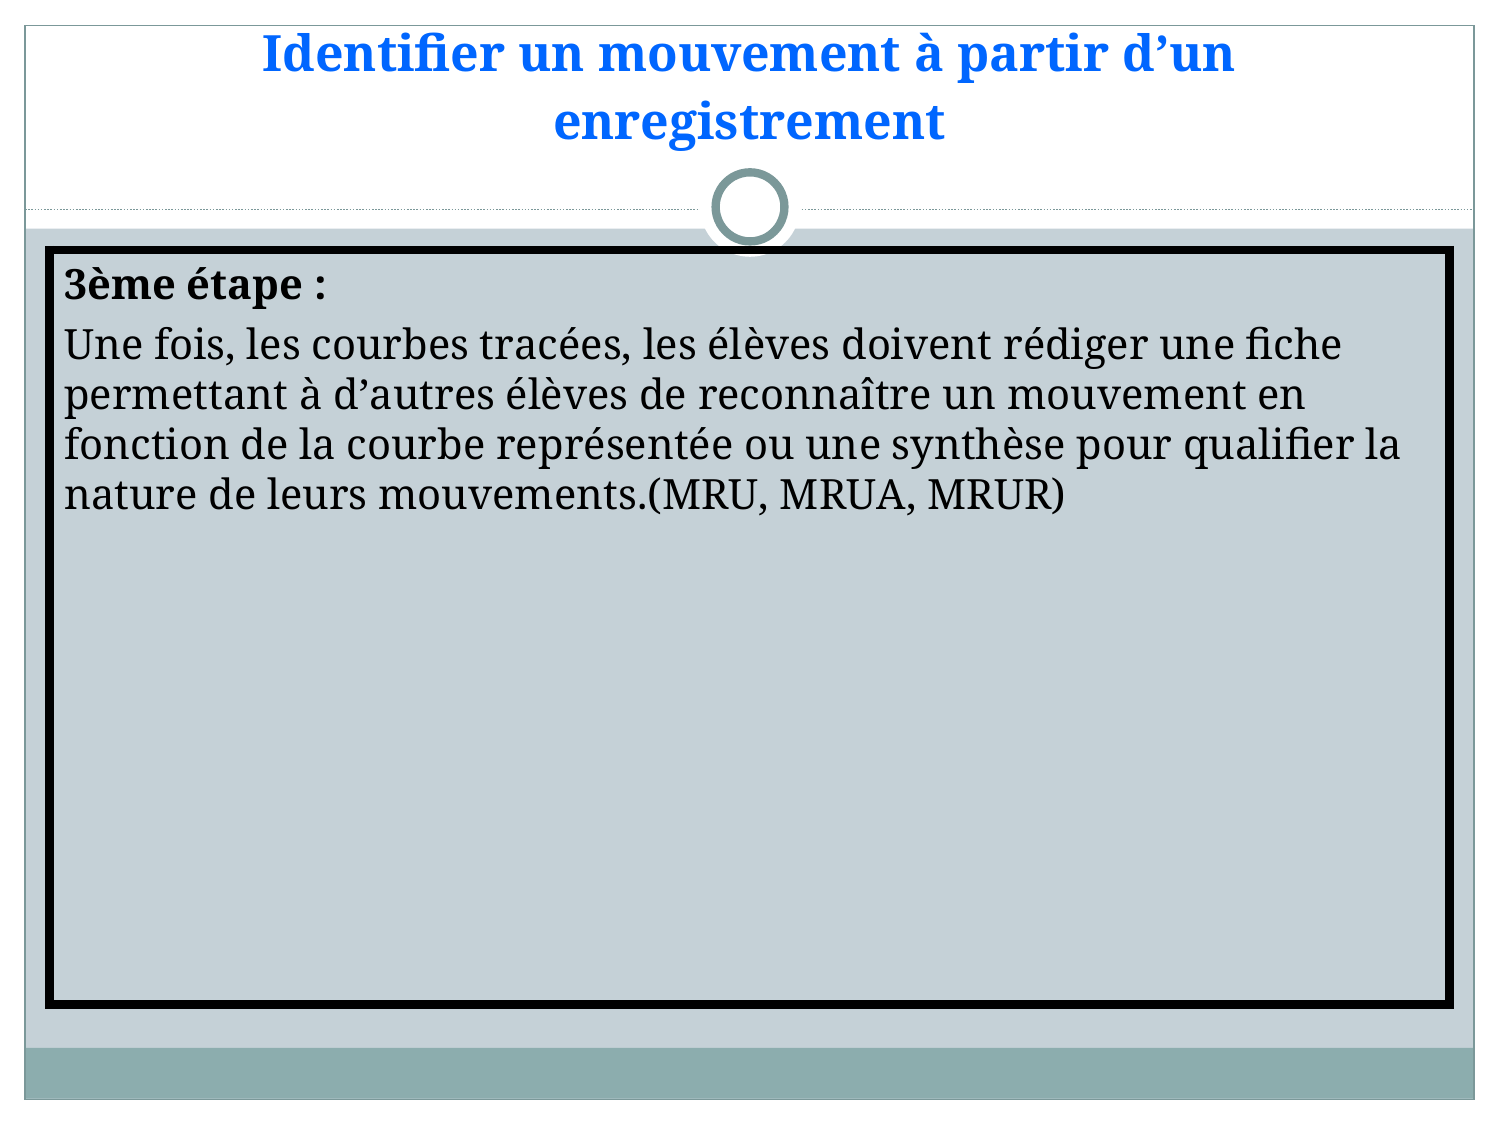

# Identifier un mouvement à partir d’un enregistrement
| 3ème étape : Une fois, les courbes tracées, les élèves doivent rédiger une fiche permettant à d’autres élèves de reconnaître un mouvement en fonction de la courbe représentée ou une synthèse pour qualifier la nature de leurs mouvements.(MRU, MRUA, MRUR) |
| --- |